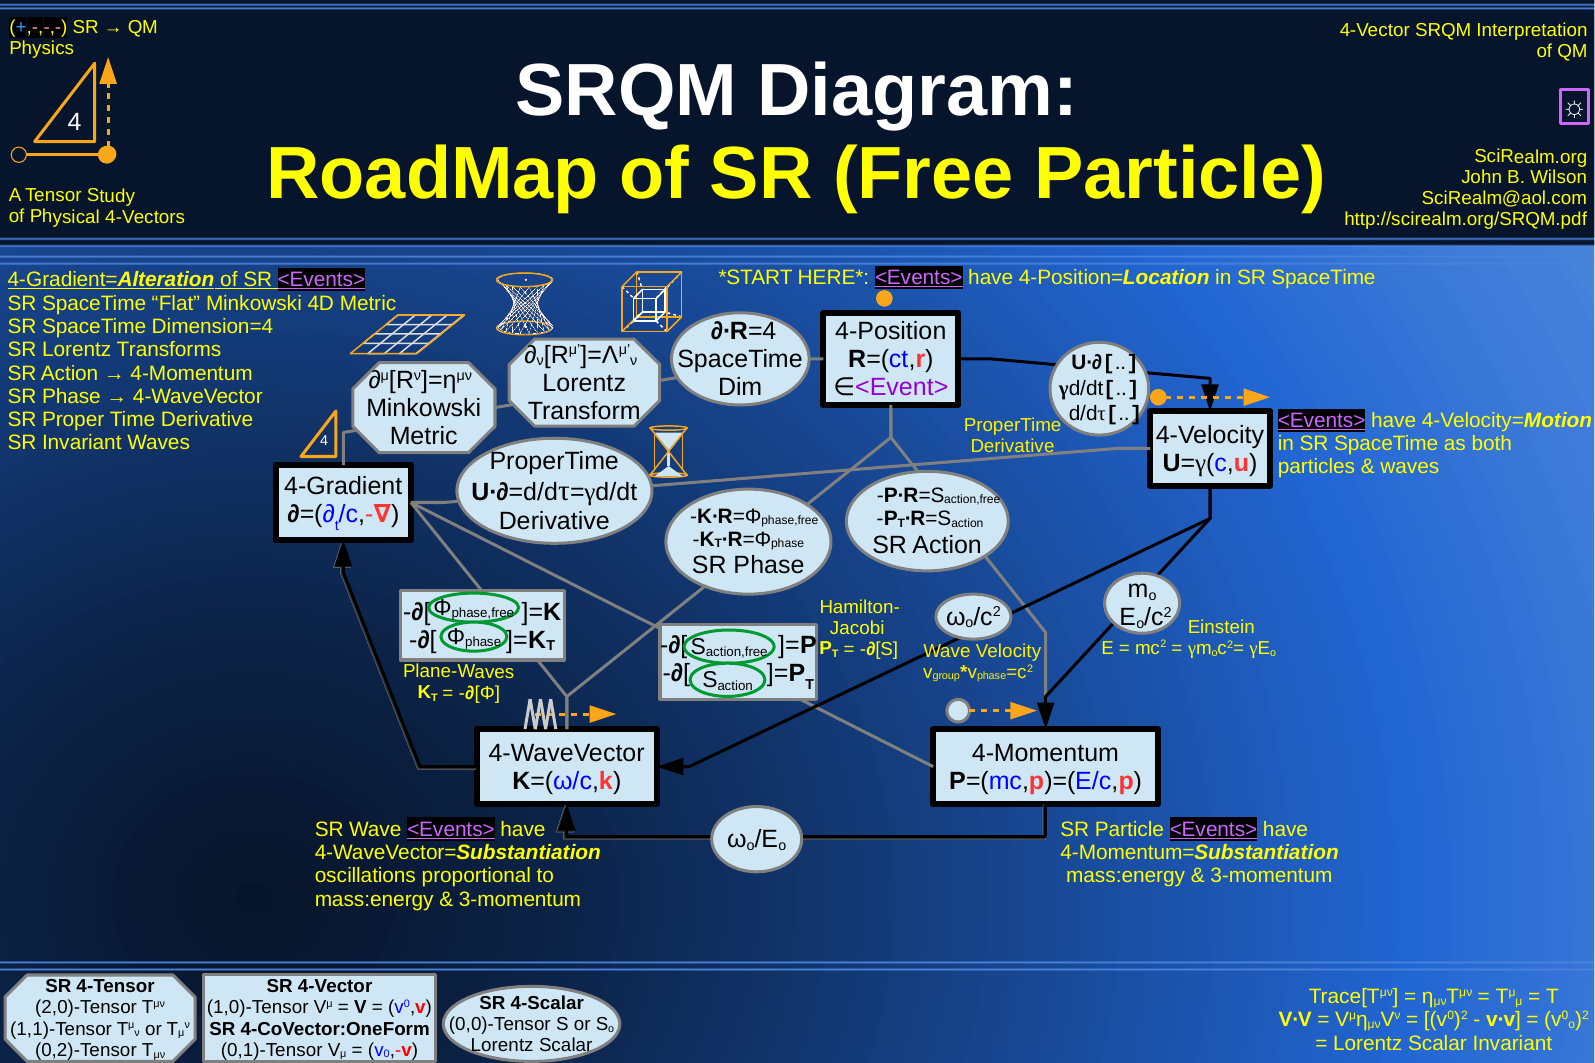

(+,-,-,-) SR → QM
Physics
A Tensor Study
of Physical 4-Vectors
4-Vector SRQM Interpretation
of QM
SciRealm.org
John B. Wilson
SciRealm@aol.com
http://scirealm.org/SRQM.pdf
# SRQM Diagram: RoadMap of SR (Free Particle)
4
☼
*START HERE*: <Events> have 4-Position=Location in SR SpaceTime
4-Gradient=Alteration of SR <Events>
SR SpaceTime “Flat” Minkowski 4D Metric
SR SpaceTime Dimension=4
SR Lorentz Transforms
SR Action → 4-Momentum
SR Phase → 4-WaveVector
SR Proper Time Derivative
SR Invariant Waves
 ∂∙R=4
SpaceTime
Dim
4-Position
R=(ct,r)
∈<Event>
∂ν[Rμ’]=Λμ’ν
Lorentz
Transform
 U∙∂[..]
γd/dt[..]
 d/dτ[..]
∂μ[Rν]=ημν
Minkowski
Metric
<Events> have 4-Velocity=Motion
in SR SpaceTime as both
particles & waves
ProperTime
Derivative
4-Velocity
U=γ(c,u)
4
ProperTime
U∙∂=d/dτ=γd/dt
Derivative
4-Gradient
∂=(∂t/c,-∇)
 -P∙R=Saction,free
 -PT∙R=Saction
SR Action
 -K∙R=Φphase,free
-KT∙R=Φphase
SR Phase
mo
 Eo/c2
Hamilton-
 Jacobi
PT = -∂[S]
-∂[ ]=K
-∂[ ]=KT
Φphase,free
ωo/c2
Einstein
E = mc2 = γmoc2= γEo
Φphase
-∂[ ]=P
-∂[ ]=PT
Saction,free
Wave Velocity
vgroup*vphase=c2
Plane-Waves
KT = -∂[Φ]
Saction
4-WaveVector
K=(ω/c,k)
4-Momentum
P=(mc,p)=(E/c,p)
ωo/Eo
SR Wave <Events> have
4-WaveVector=Substantiation
oscillations proportional to
mass:energy & 3-momentum
SR Particle <Events> have
4-Momentum=Substantiation
 mass:energy & 3-momentum
SR 4-Tensor
(2,0)-Tensor Tμν
(1,1)-Tensor Tμν or Tμν
(0,2)-Tensor Tμν
SR 4-Vector
(1,0)-Tensor Vμ = V = (v0,v)
SR 4-CoVector:OneForm
(0,1)-Tensor Vμ = (v0,-v)
Trace[Tμν] = ημνTμν = Tμμ = T
V∙V = VμημνVν = [(v0)2 - v∙v] = (v0o)2
= Lorentz Scalar Invariant
SR 4-Scalar
(0,0)-Tensor S or So
Lorentz Scalar